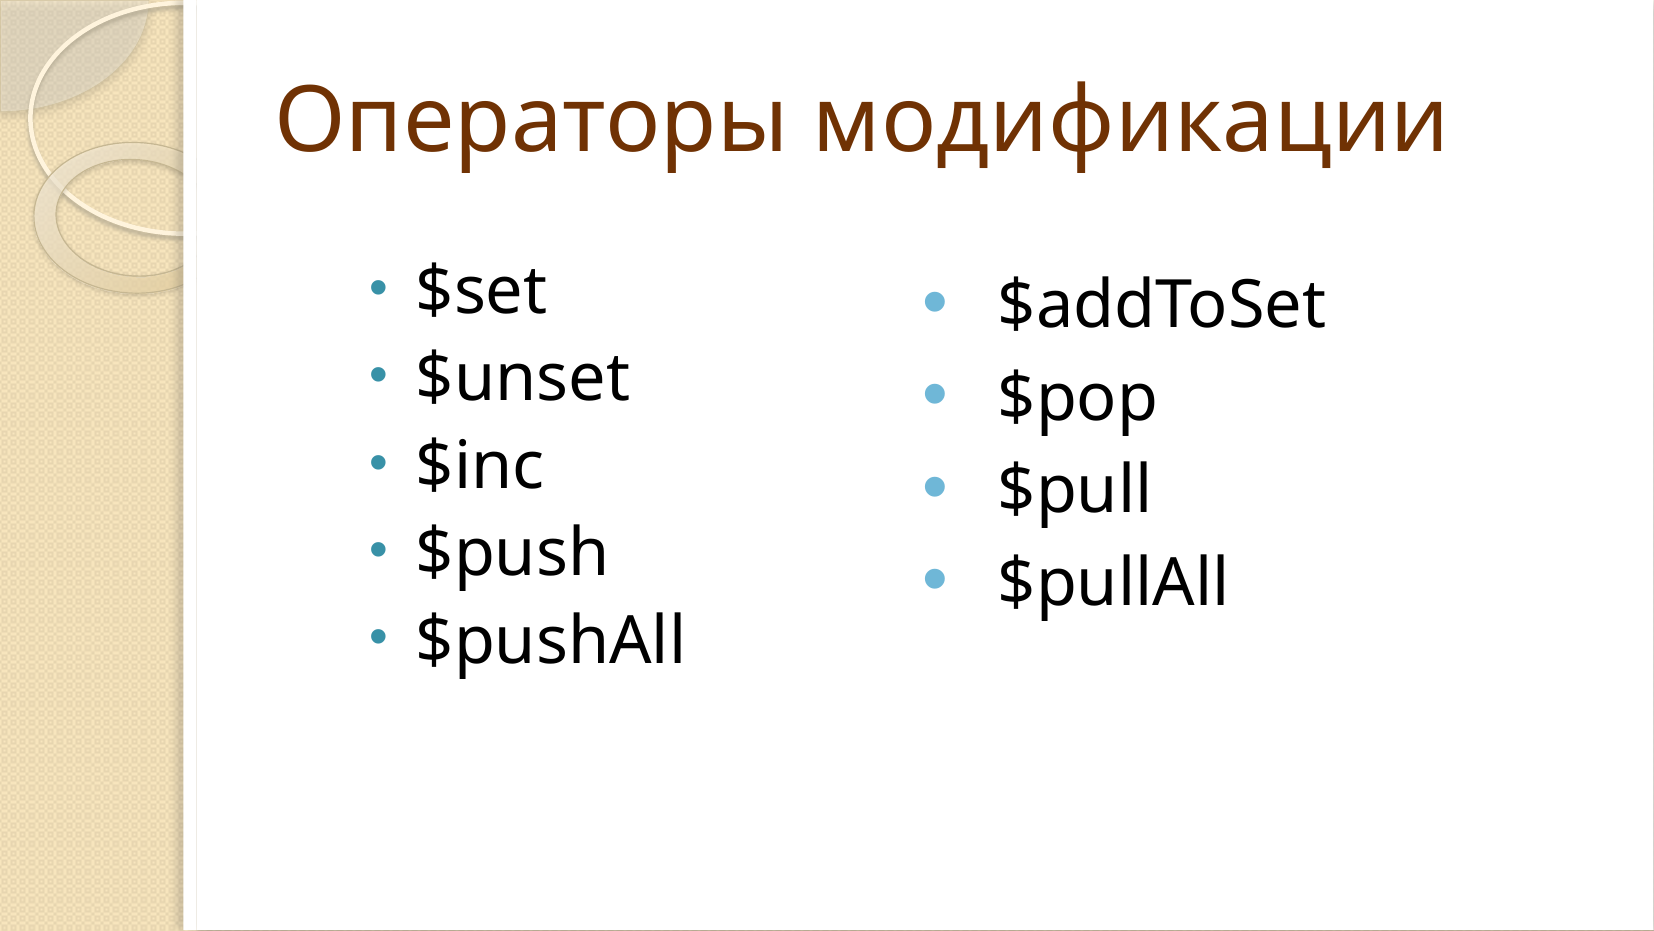

Операторы модификации
$addToSet
$pop
$pull
$pullAll
# $set
$unset
$inc
$push
$pushAll